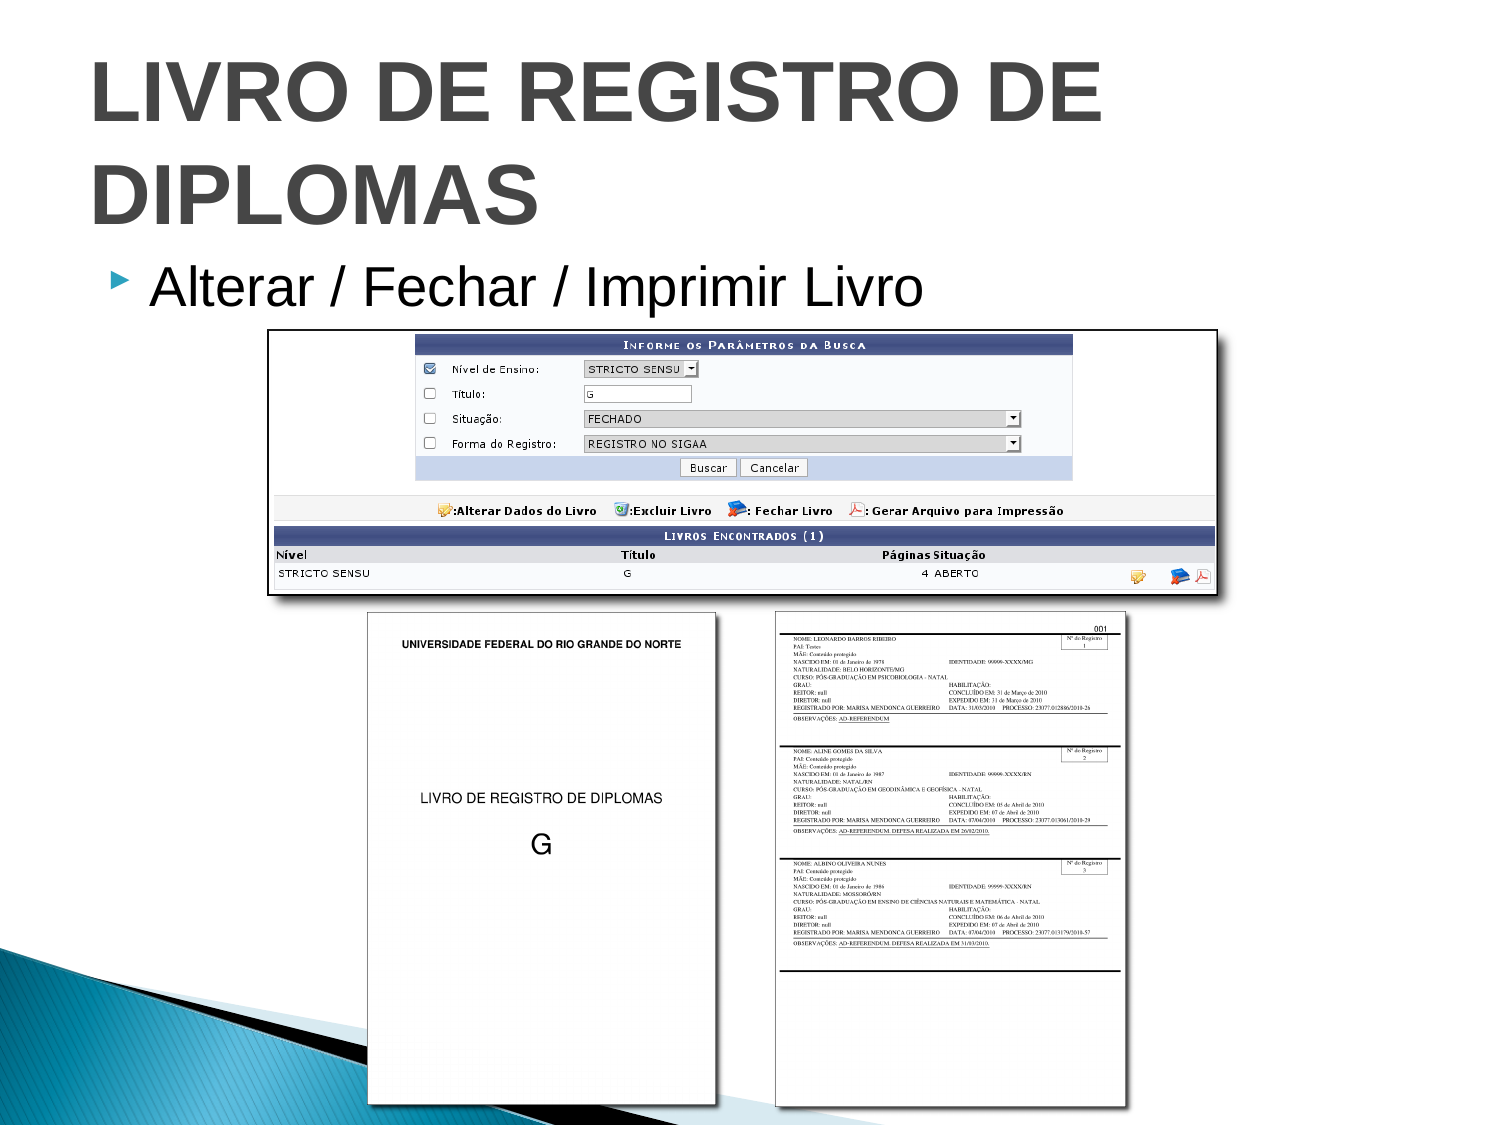

# LIVRO DE REGISTRO DE DIPLOMAS
Alterar / Fechar / Imprimir Livro